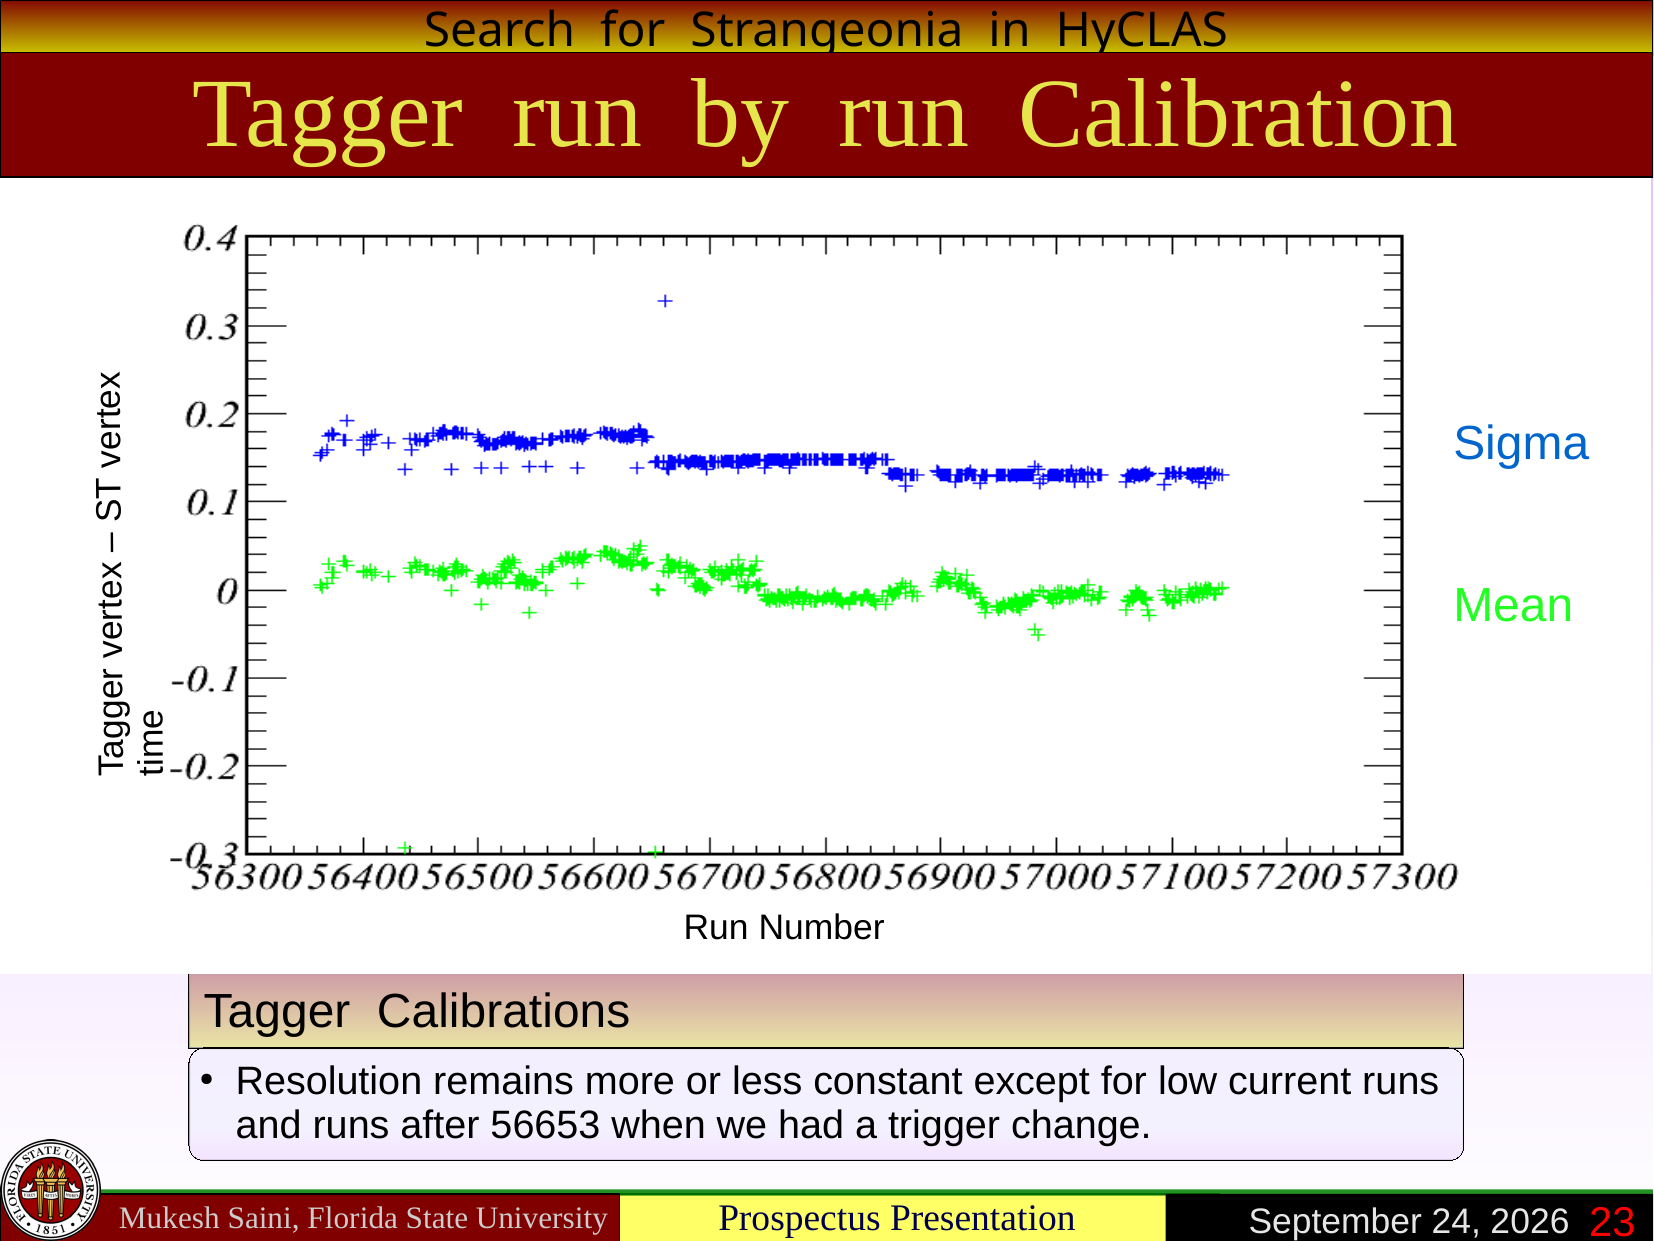

Tagger run by run Calibration
Tagger vertex – ST vertex time
Sigma
Mean
Run Number
Tagger Calibrations
 Resolution remains more or less constant except for low current runs
 and runs after 56653 when we had a trigger change.